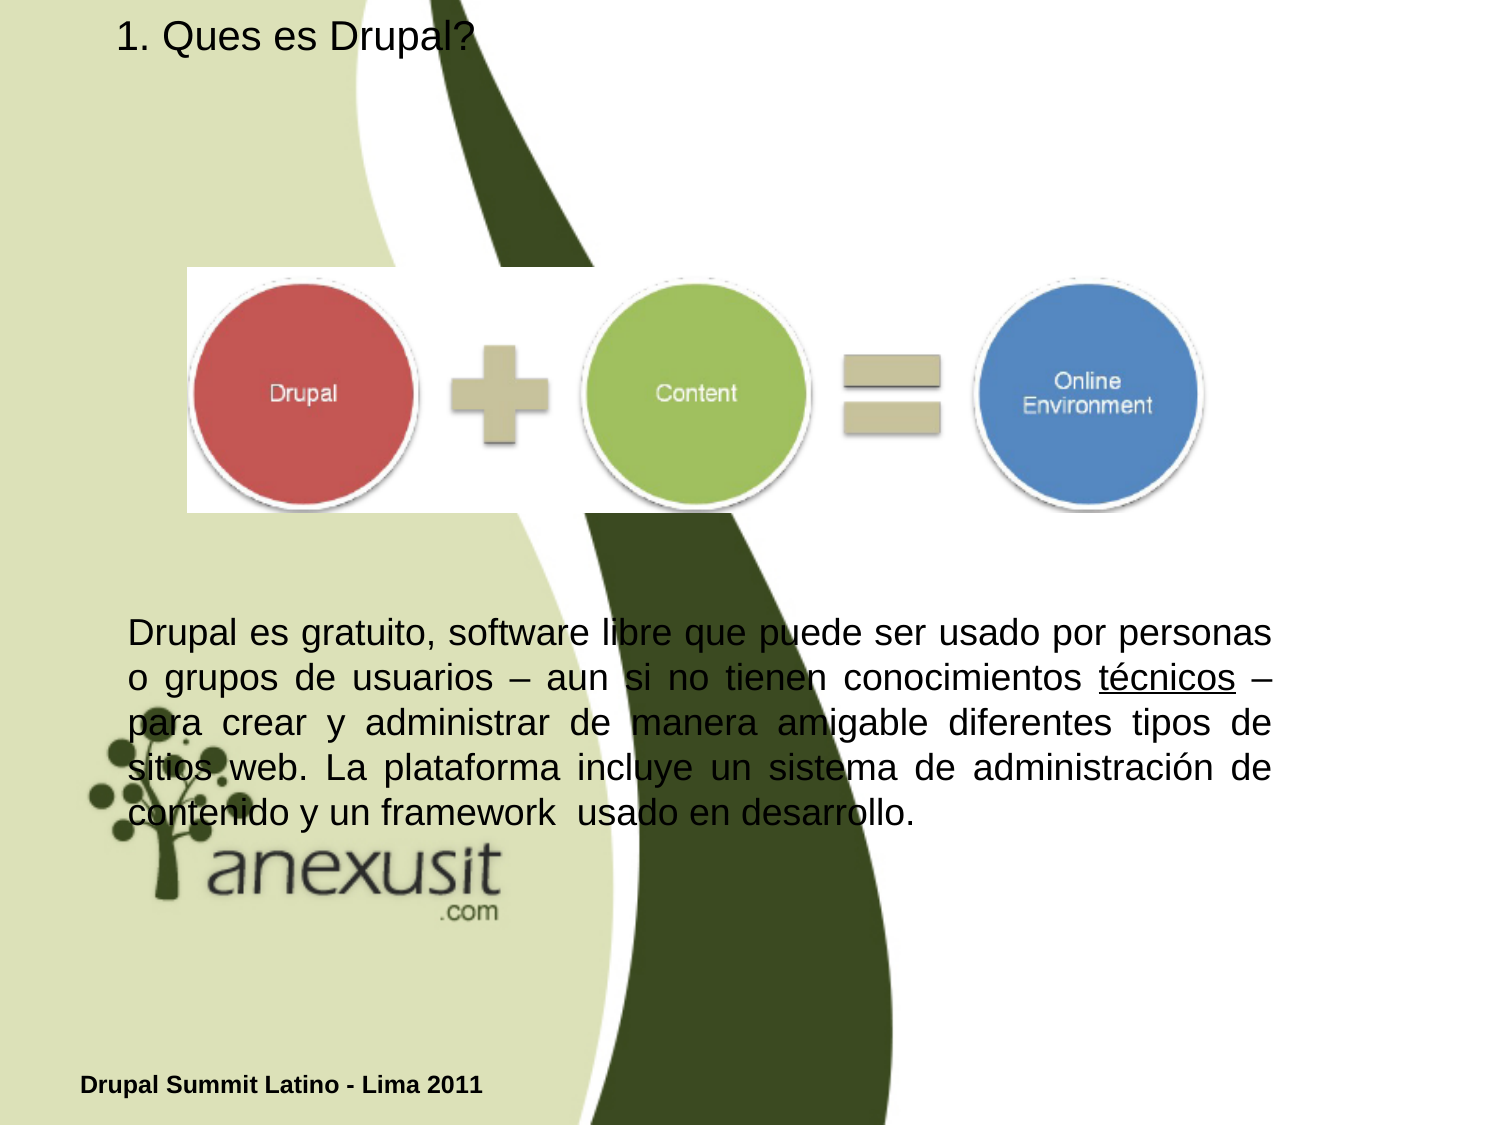

1. Ques es Drupal?
Drupal es gratuito, software libre que puede ser usado por personas o grupos de usuarios – aun si no tienen conocimientos técnicos – para crear y administrar de manera amigable diferentes tipos de sitios web. La plataforma incluye un sistema de administración de contenido y un framework usado en desarrollo.
Drupal Summit Latino - Lima 2011